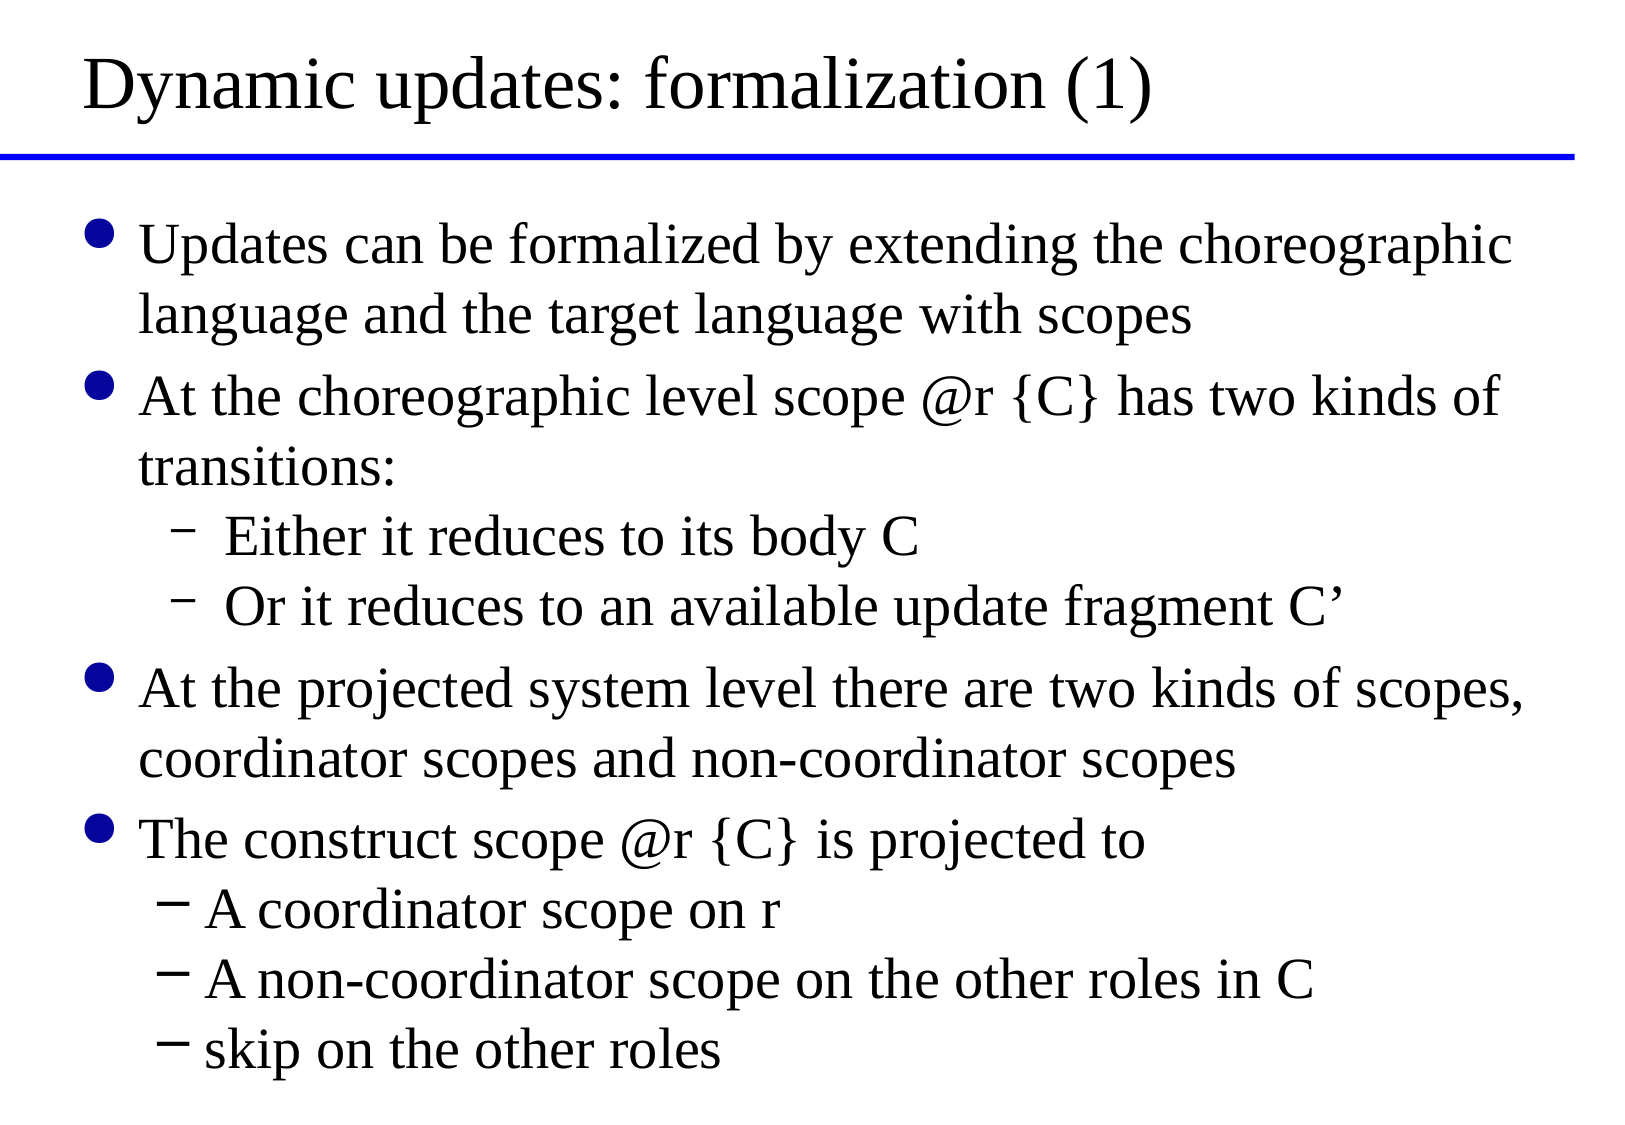

# Dynamic updates: formalization (1)
Updates can be formalized by extending the choreographic language and the target language with scopes
At the choreographic level scope @r {C} has two kinds of transitions:
Either it reduces to its body C
Or it reduces to an available update fragment C’
At the projected system level there are two kinds of scopes, coordinator scopes and non-coordinator scopes
The construct scope @r {C} is projected to
A coordinator scope on r
A non-coordinator scope on the other roles in C
skip on the other roles